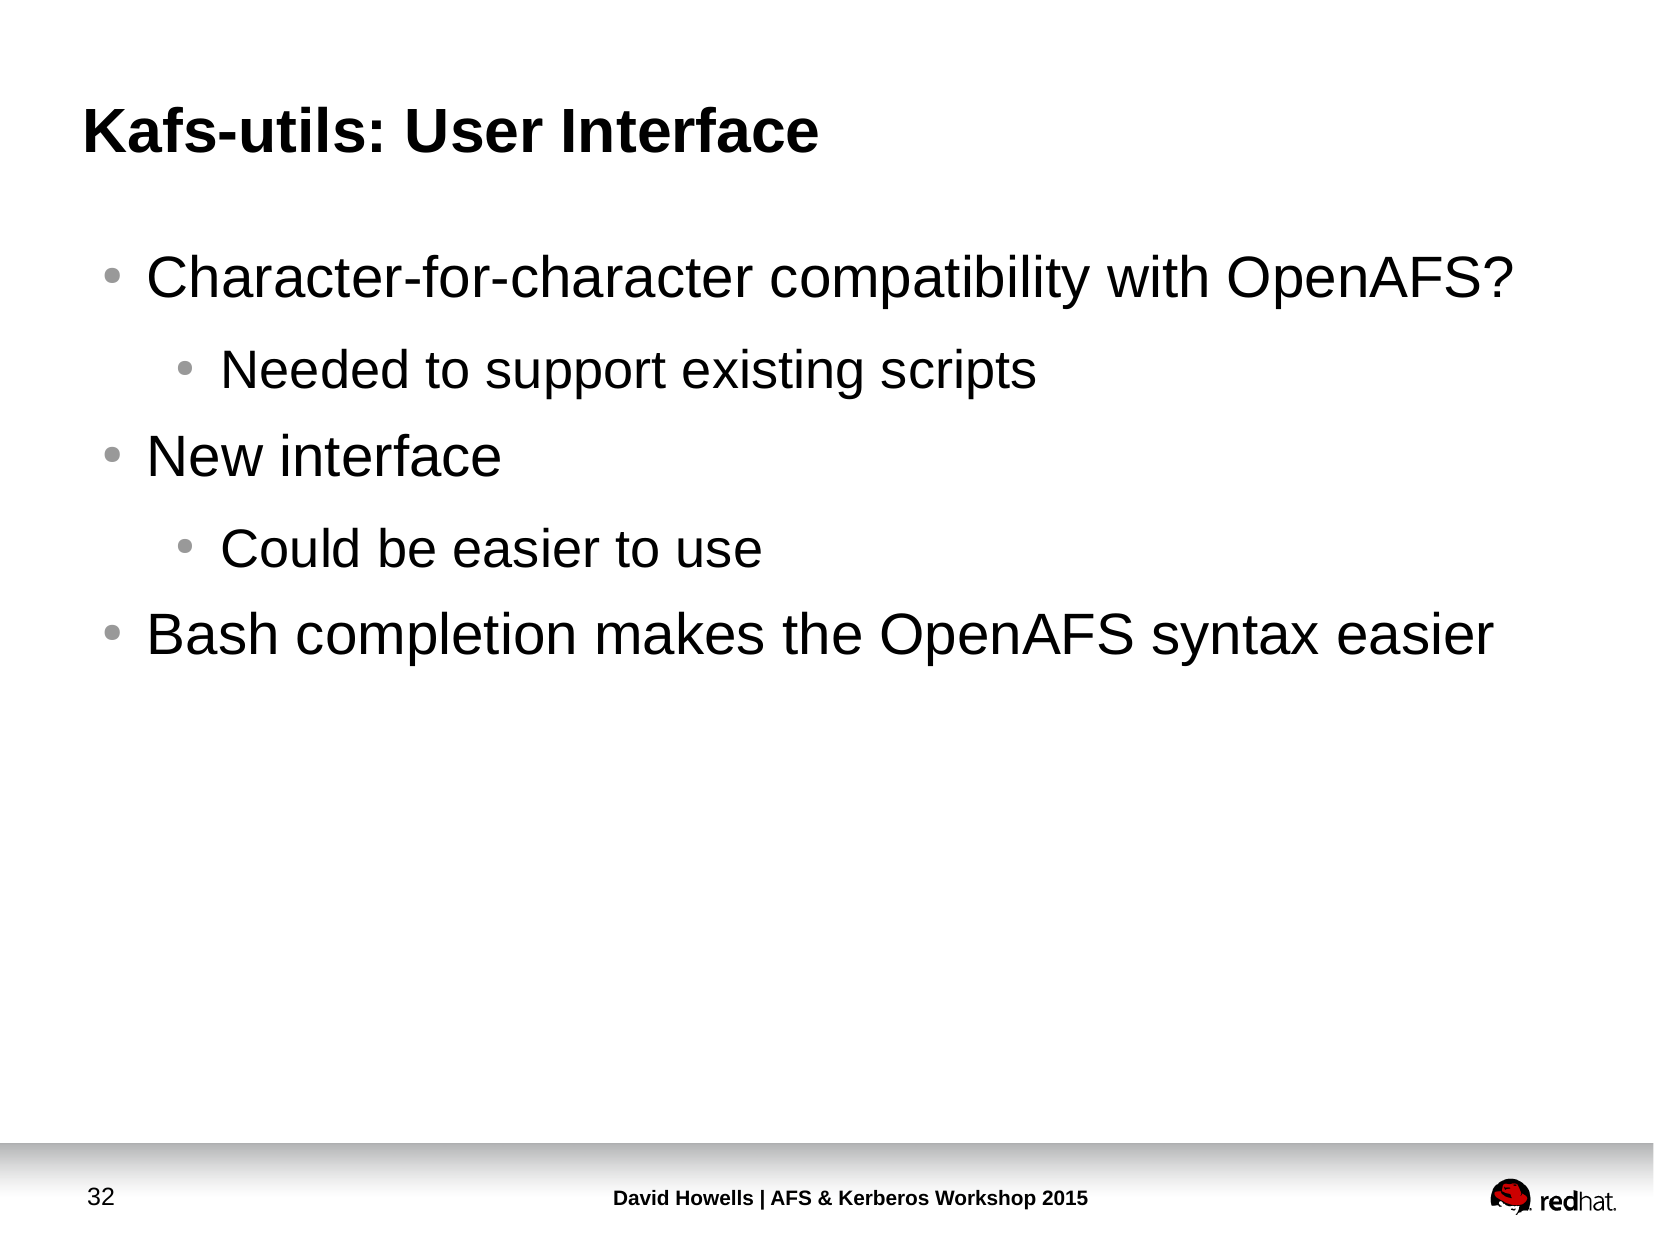

# Kafs-utils: User Interface
Character-for-character compatibility with OpenAFS?
Needed to support existing scripts
New interface
Could be easier to use
Bash completion makes the OpenAFS syntax easier